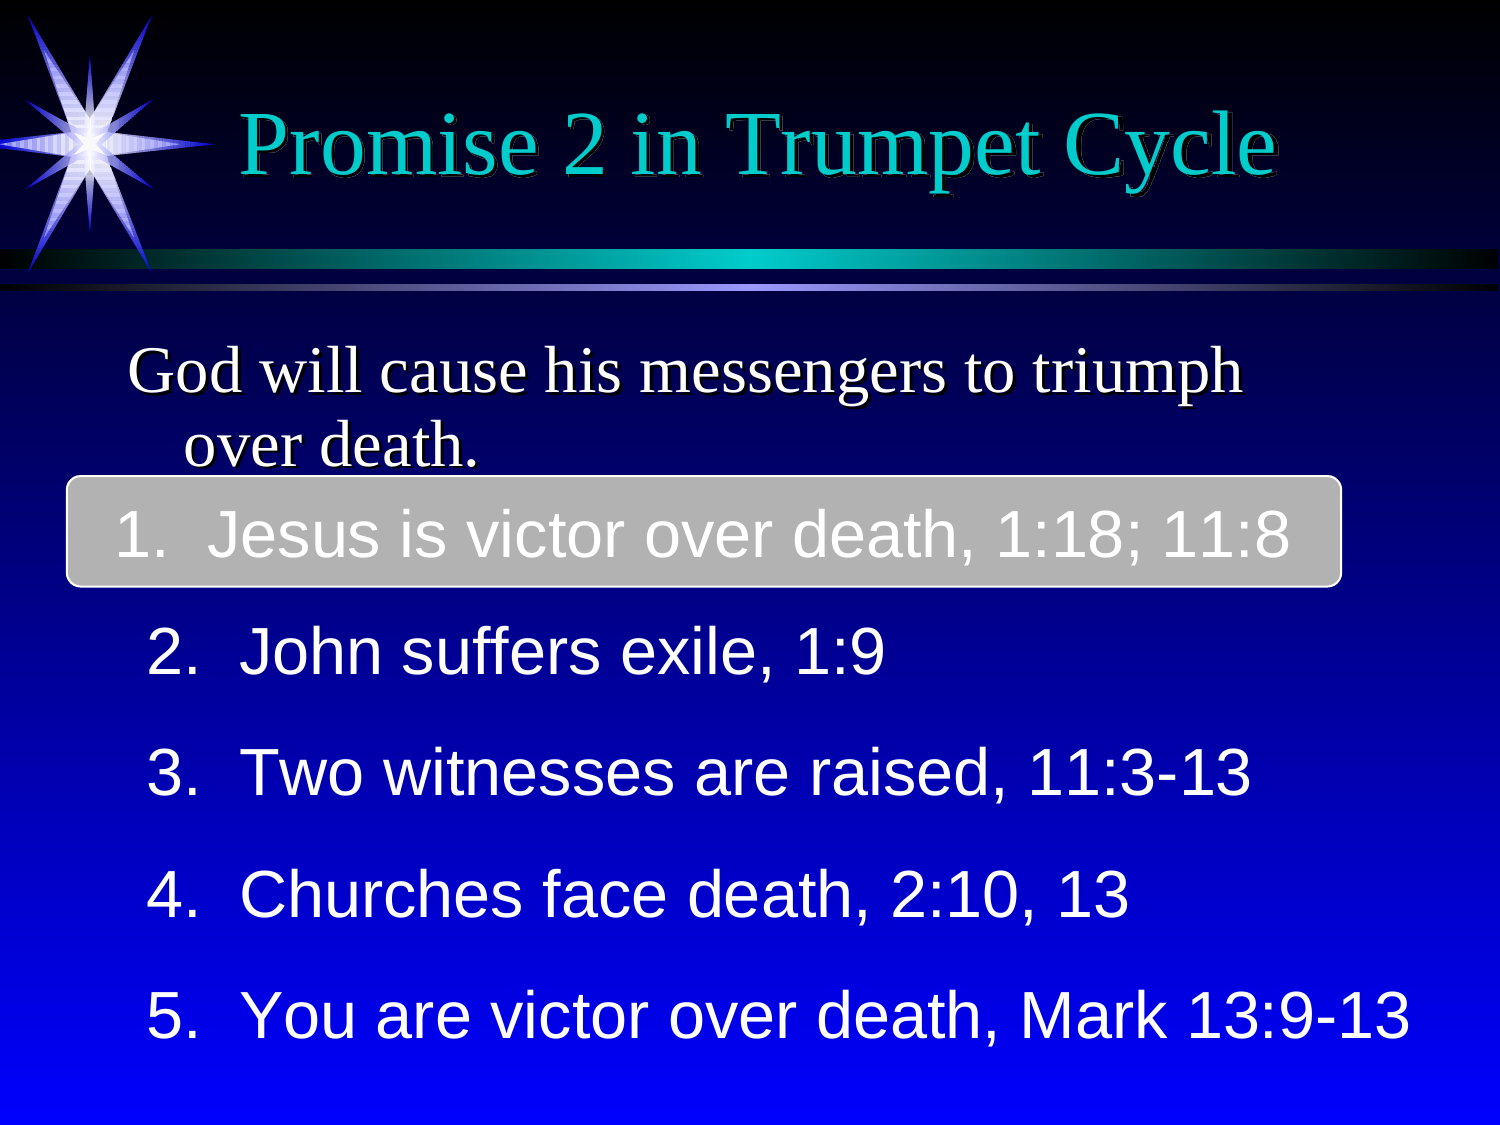

# Promise 2 in Trumpet Cycle
God will cause his messengers to triumph over death.
1. Jesus is victor over death, 1:18; 11:8
2. John suffers exile, 1:9
3. Two witnesses are raised, 11:3-13
4. Churches face death, 2:10, 13
5. You are victor over death, Mark 13:9-13